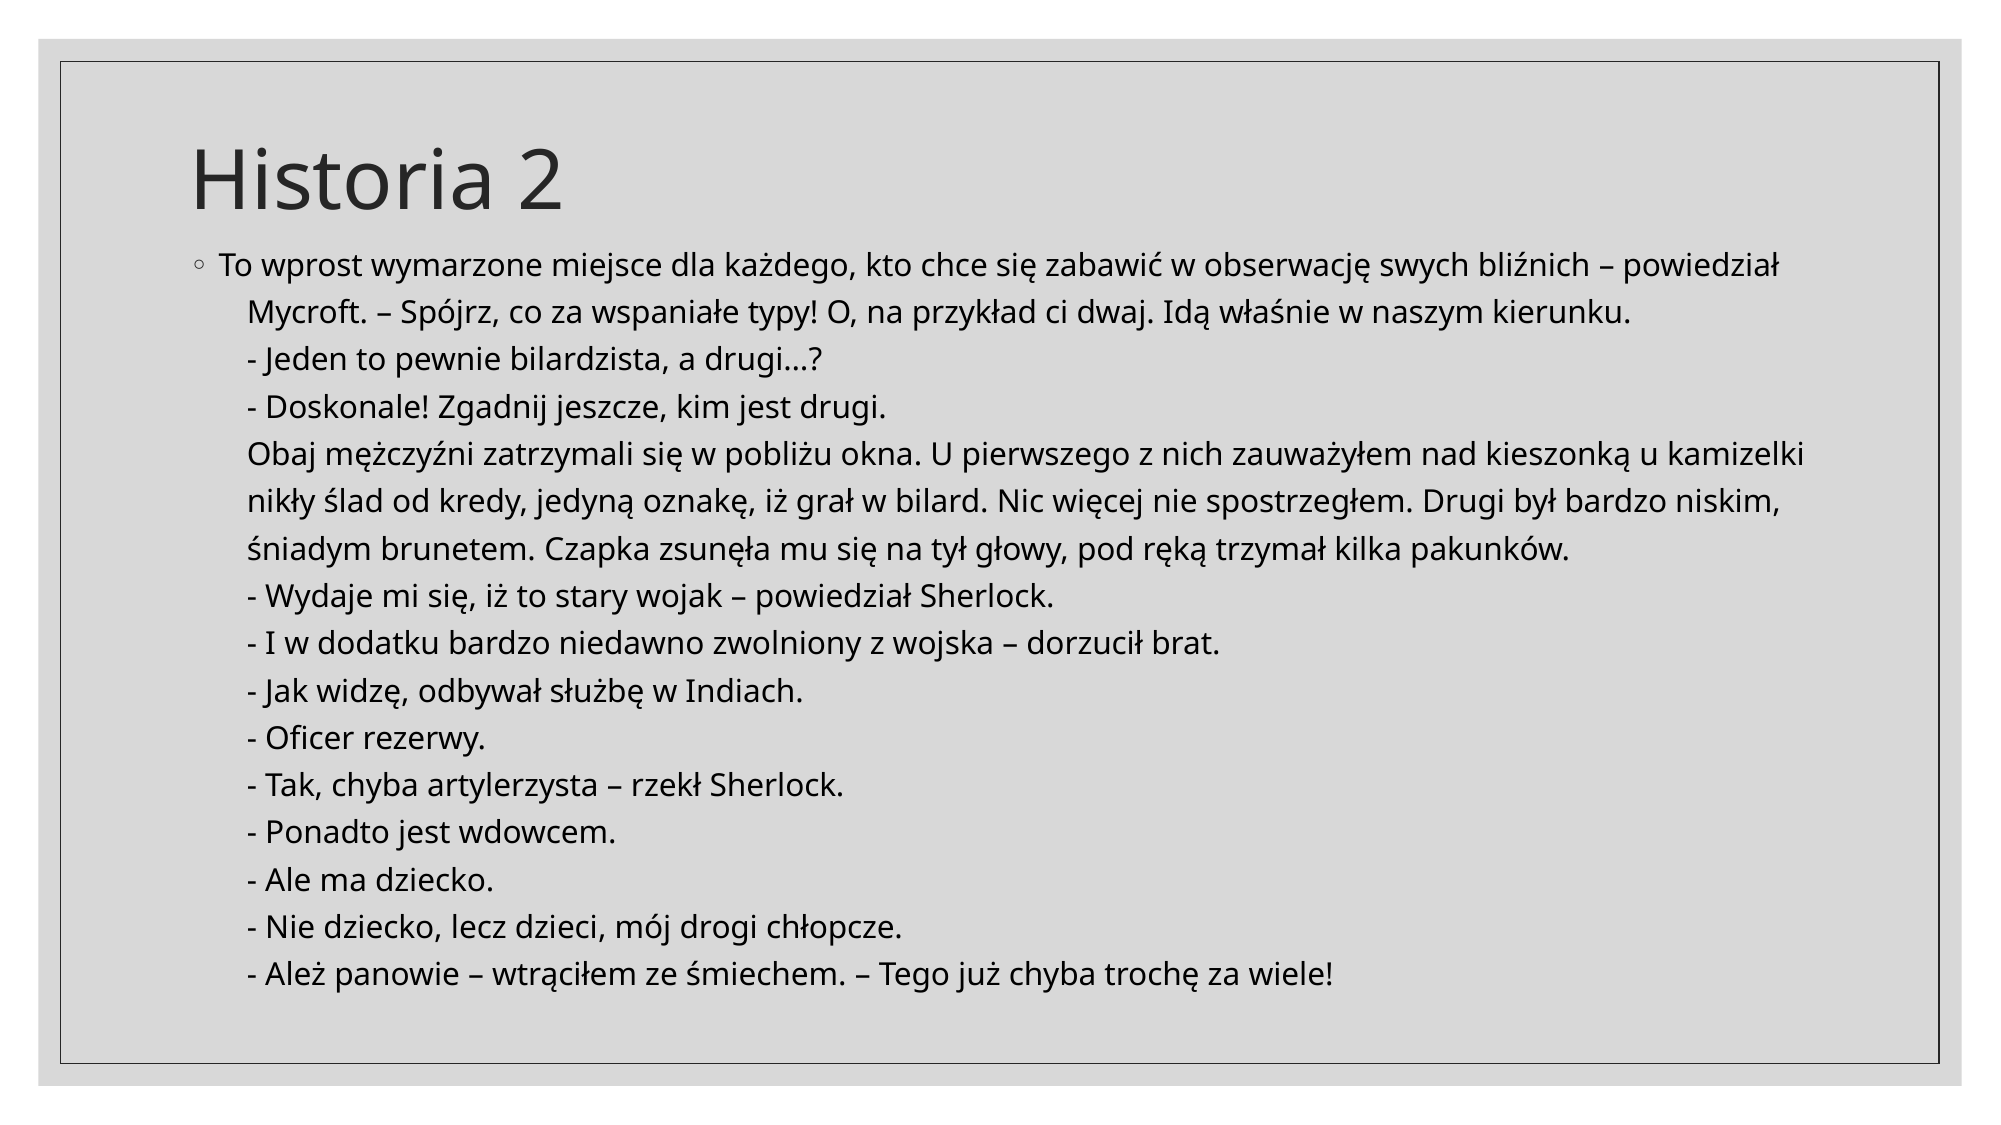

# Historia 2
To wprost wymarzone miejsce dla każdego, kto chce się zabawić w obserwację swych bliźnich – powiedział Mycroft. – Spójrz, co za wspaniałe typy! O, na przykład ci dwaj. Idą właśnie w naszym kierunku.
- Jeden to pewnie bilardzista, a drugi…?
- Doskonale! Zgadnij jeszcze, kim jest drugi.
Obaj mężczyźni zatrzymali się w pobliżu okna. U pierwszego z nich zauważyłem nad kieszonką u kamizelki nikły ślad od kredy, jedyną oznakę, iż grał w bilard. Nic więcej nie spostrzegłem. Drugi był bardzo niskim, śniadym brunetem. Czapka zsunęła mu się na tył głowy, pod ręką trzymał kilka pakunków.
- Wydaje mi się, iż to stary wojak – powiedział Sherlock.
- I w dodatku bardzo niedawno zwolniony z wojska – dorzucił brat.
- Jak widzę, odbywał służbę w Indiach.
- Oficer rezerwy.
- Tak, chyba artylerzysta – rzekł Sherlock.
- Ponadto jest wdowcem.
- Ale ma dziecko.
- Nie dziecko, lecz dzieci, mój drogi chłopcze.
- Ależ panowie – wtrąciłem ze śmiechem. – Tego już chyba trochę za wiele!